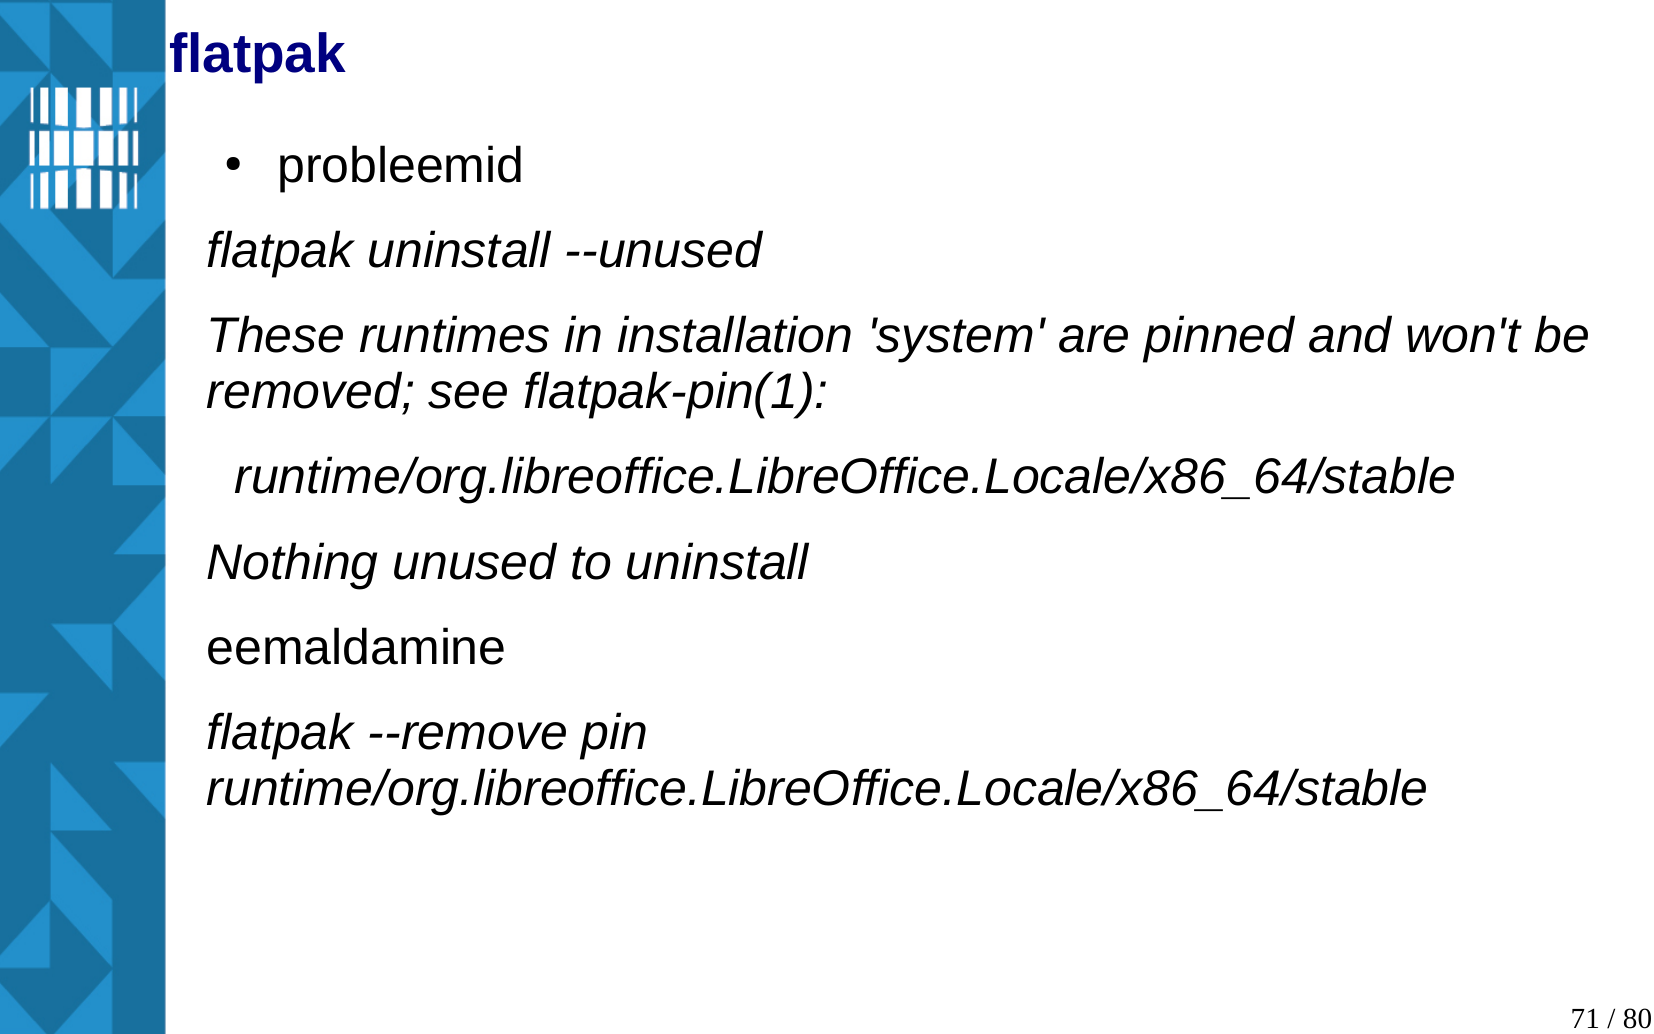

# flatpak
probleemid
flatpak uninstall --unused
These runtimes in installation 'system' are pinned and won't be removed; see flatpak-pin(1):
 runtime/org.libreoffice.LibreOffice.Locale/x86_64/stable
Nothing unused to uninstall
eemaldamine
flatpak --remove pin runtime/org.libreoffice.LibreOffice.Locale/x86_64/stable
71